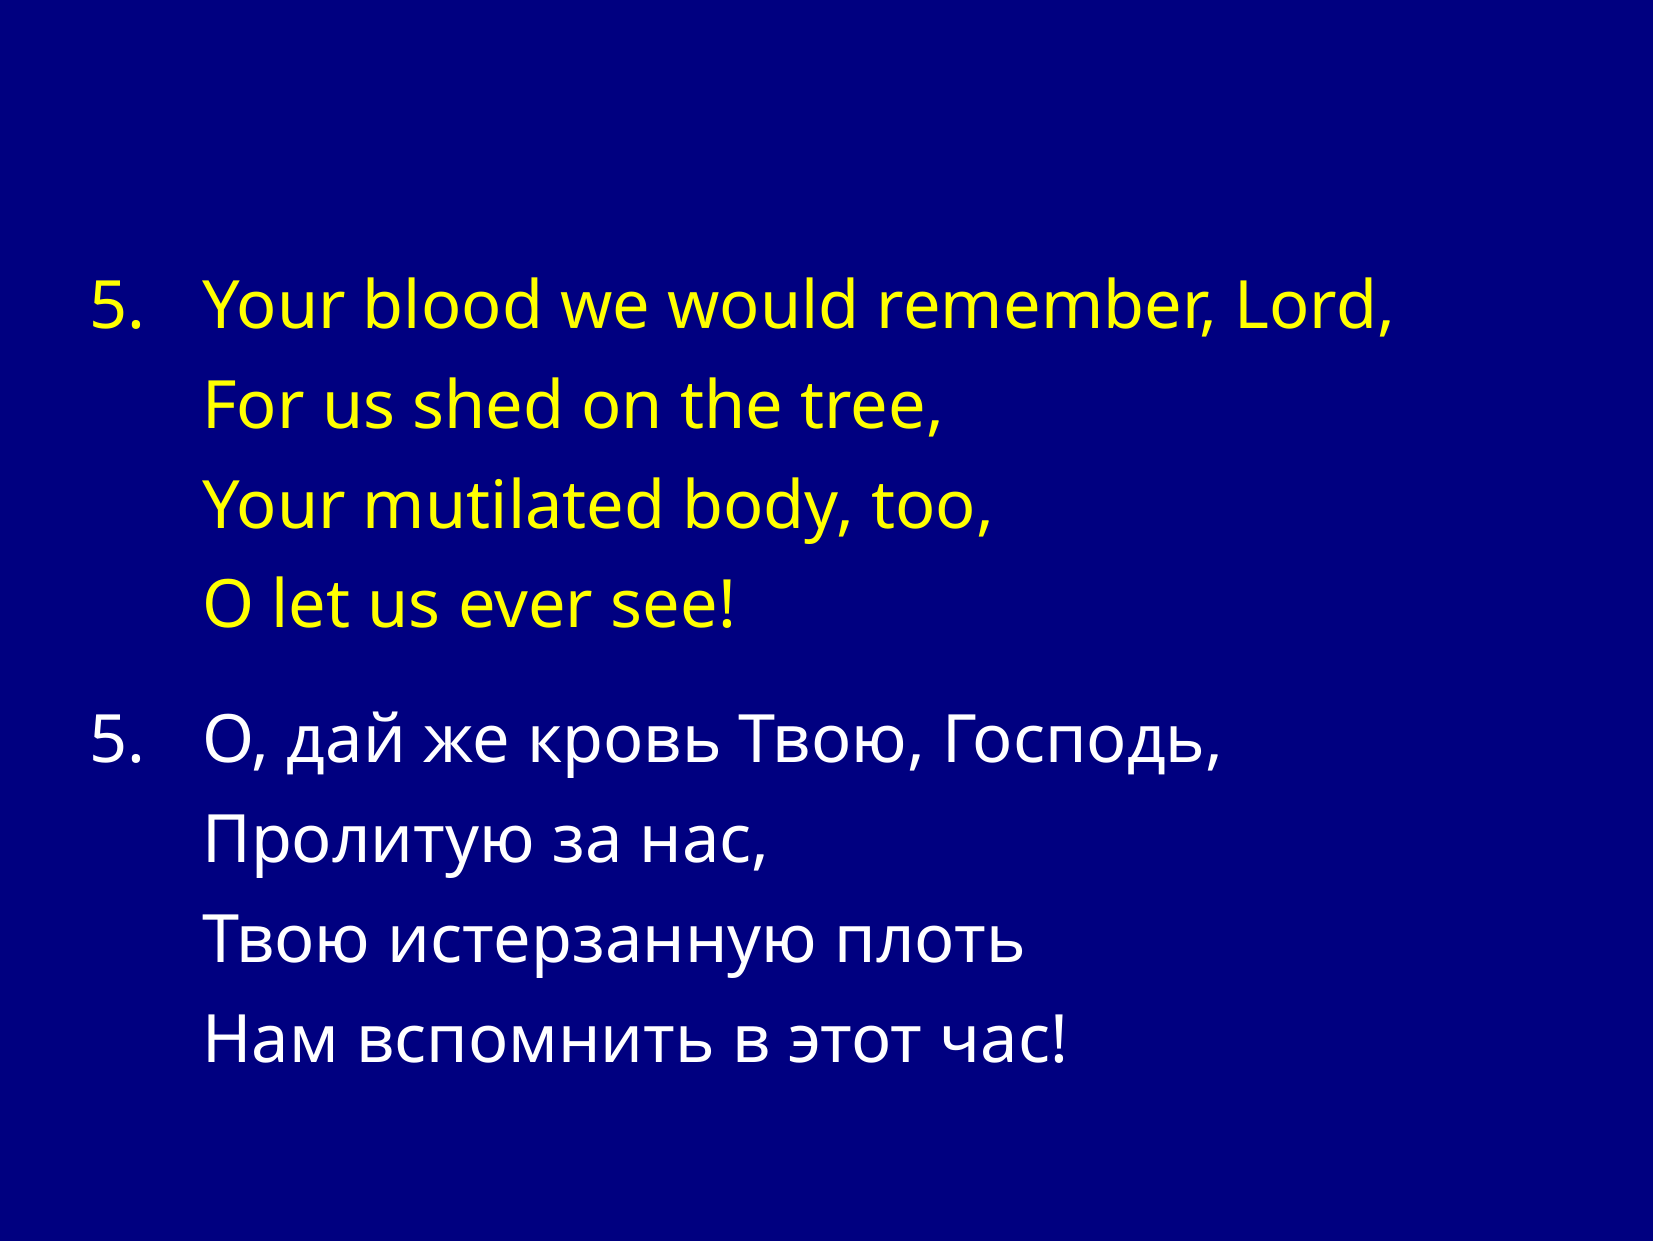

5.	Your blood we would remember, Lord,
	For us shed on the tree,
	Your mutilated body, too,
	O let us ever see!
5.	О, дай же кровь Твою, Господь,
	Пролитую за нас,
	Твою истерзанную плоть
	Нам вспомнить в этот час!